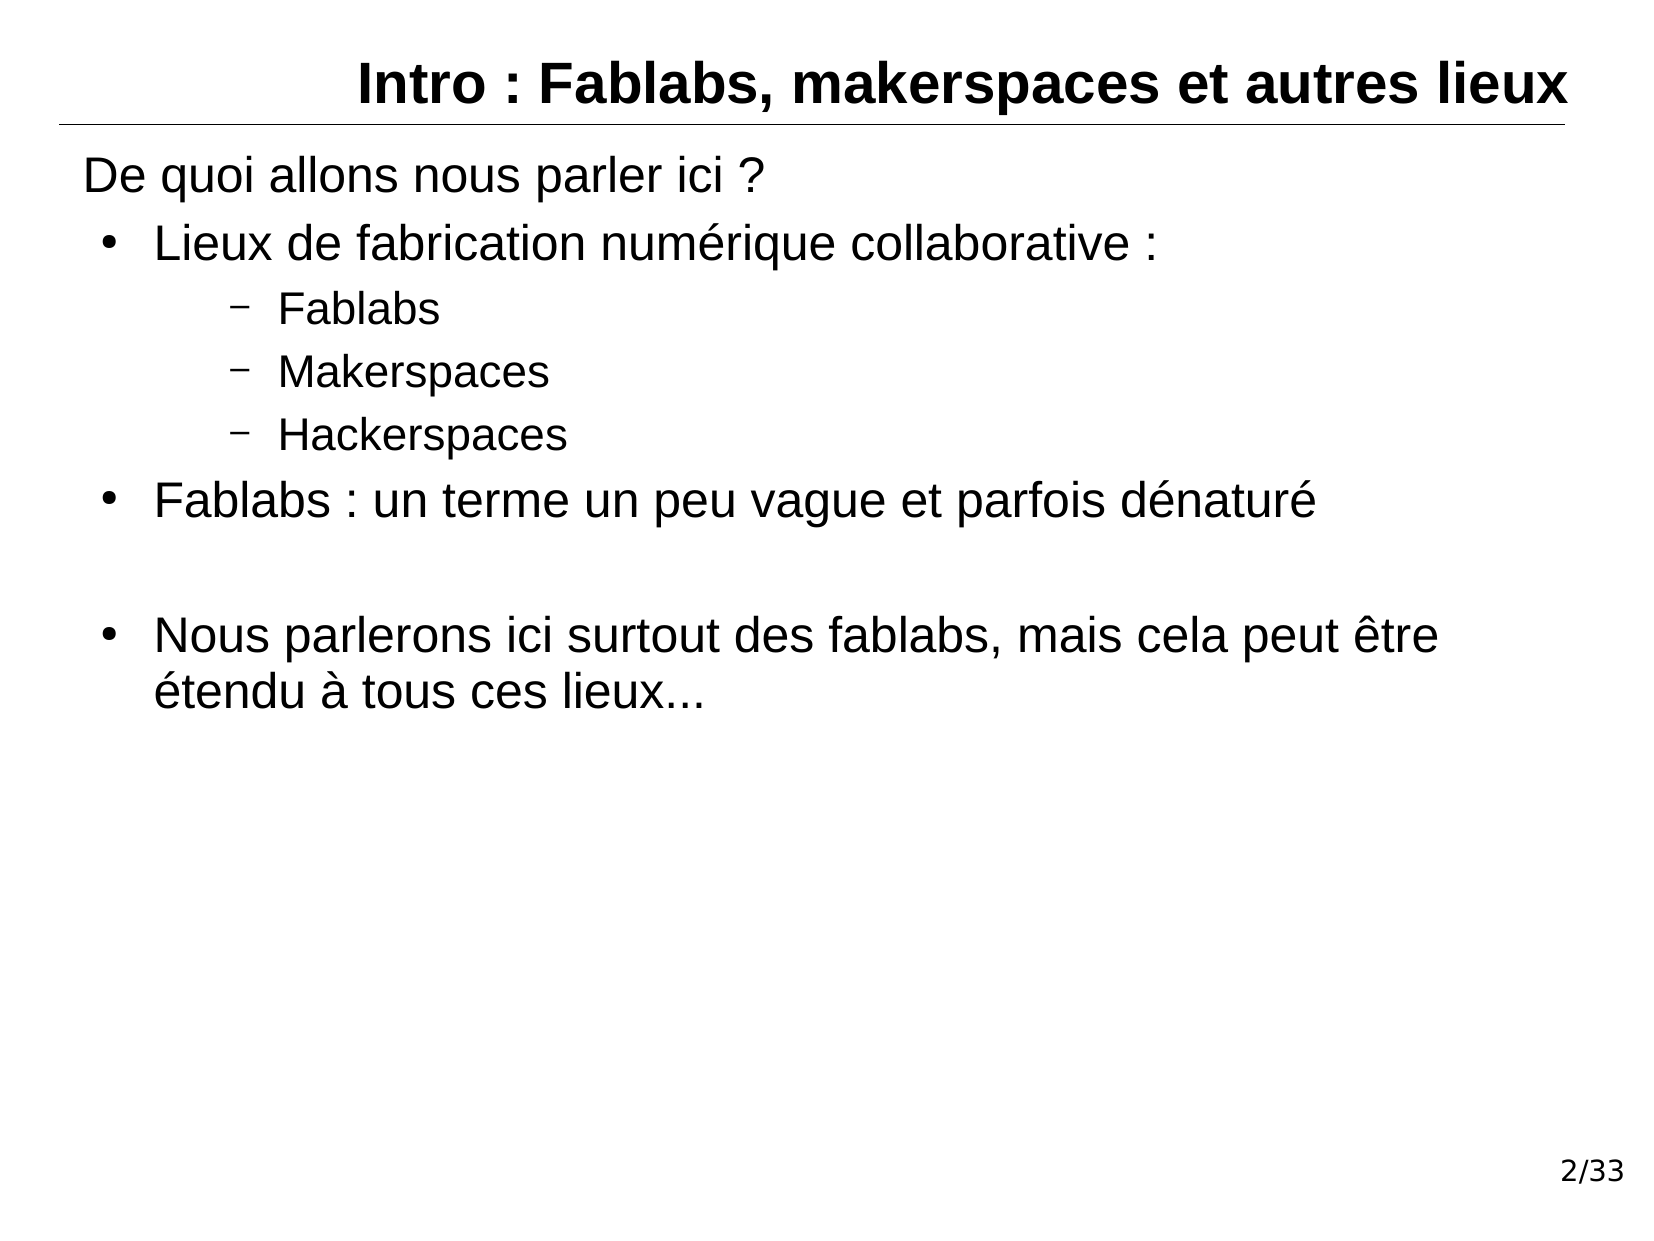

# Intro : Fablabs, makerspaces et autres lieux
De quoi allons nous parler ici ?
Lieux de fabrication numérique collaborative :
Fablabs
Makerspaces
Hackerspaces
Fablabs : un terme un peu vague et parfois dénaturé
Nous parlerons ici surtout des fablabs, mais cela peut être étendu à tous ces lieux...
2